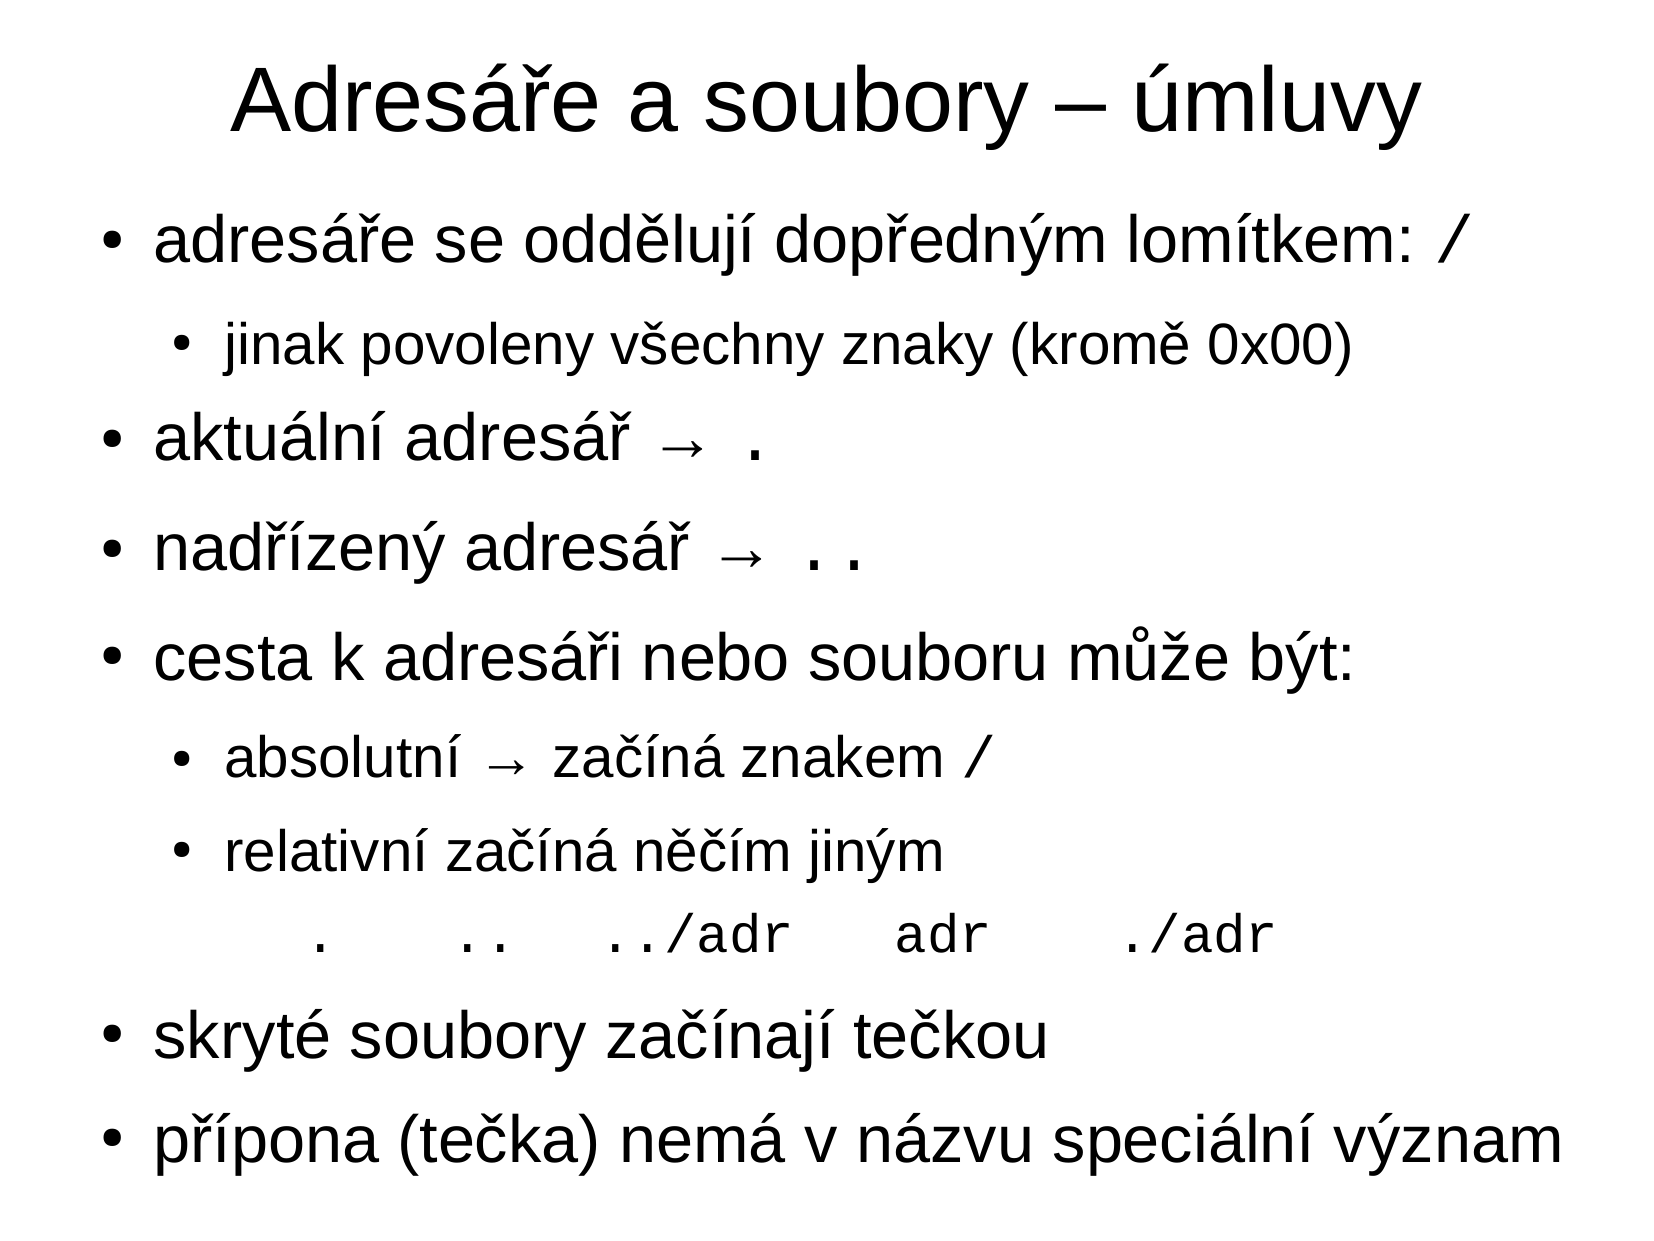

# Adresáře a soubory – úmluvy
adresáře se oddělují dopředným lomítkem: /
jinak povoleny všechny znaky (kromě 0x00)
aktuální adresář → .
nadřízený adresář → ..
cesta k adresáři nebo souboru může být:
absolutní → začíná znakem /
relativní začíná něčím jiným
 			. 	..		../adr 	adr 		./adr
skryté soubory začínají tečkou
přípona (tečka) nemá v názvu speciální význam